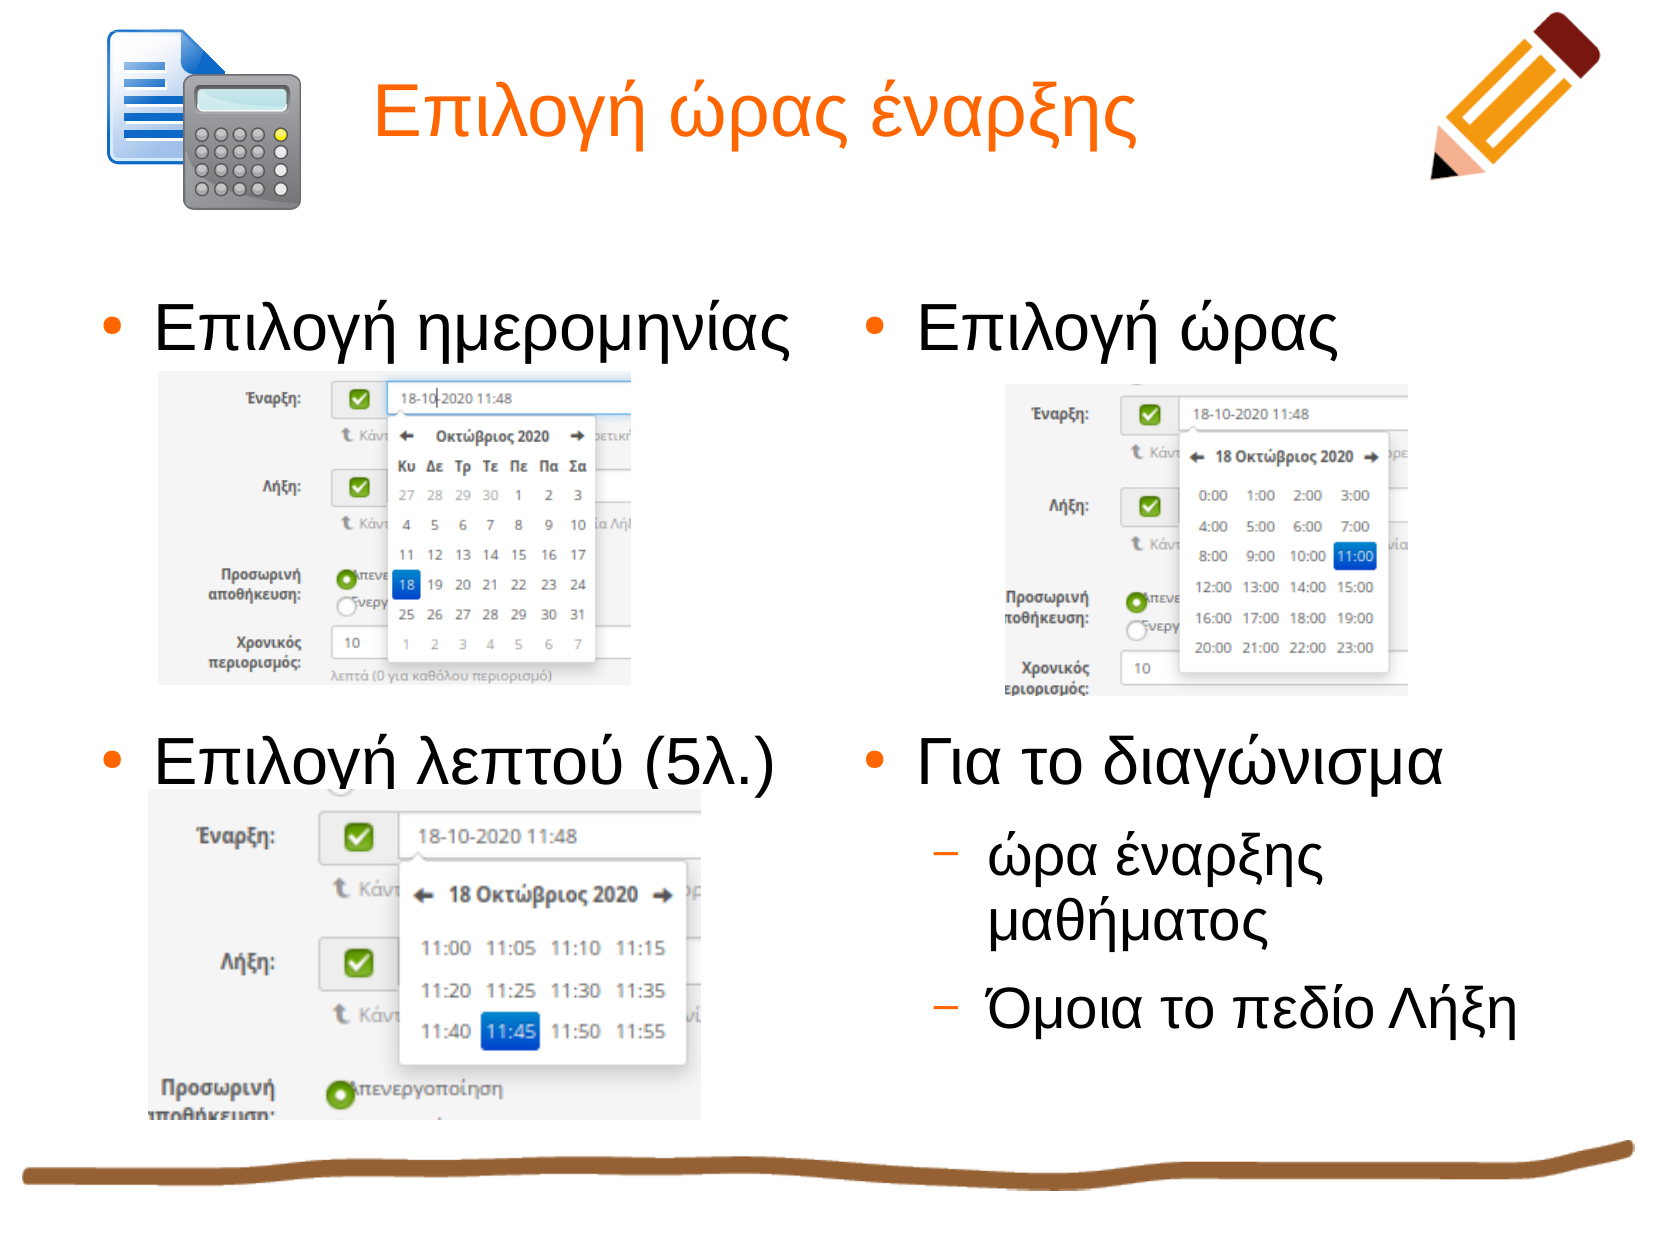

# Επιλογή ώρας έναρξης
Επιλογή ημερομηνίας
Επιλογή ώρας
Επιλογή λεπτού (5λ.)
Για το διαγώνισμα
ώρα έναρξης μαθήματος
Όμοια το πεδίο Λήξη